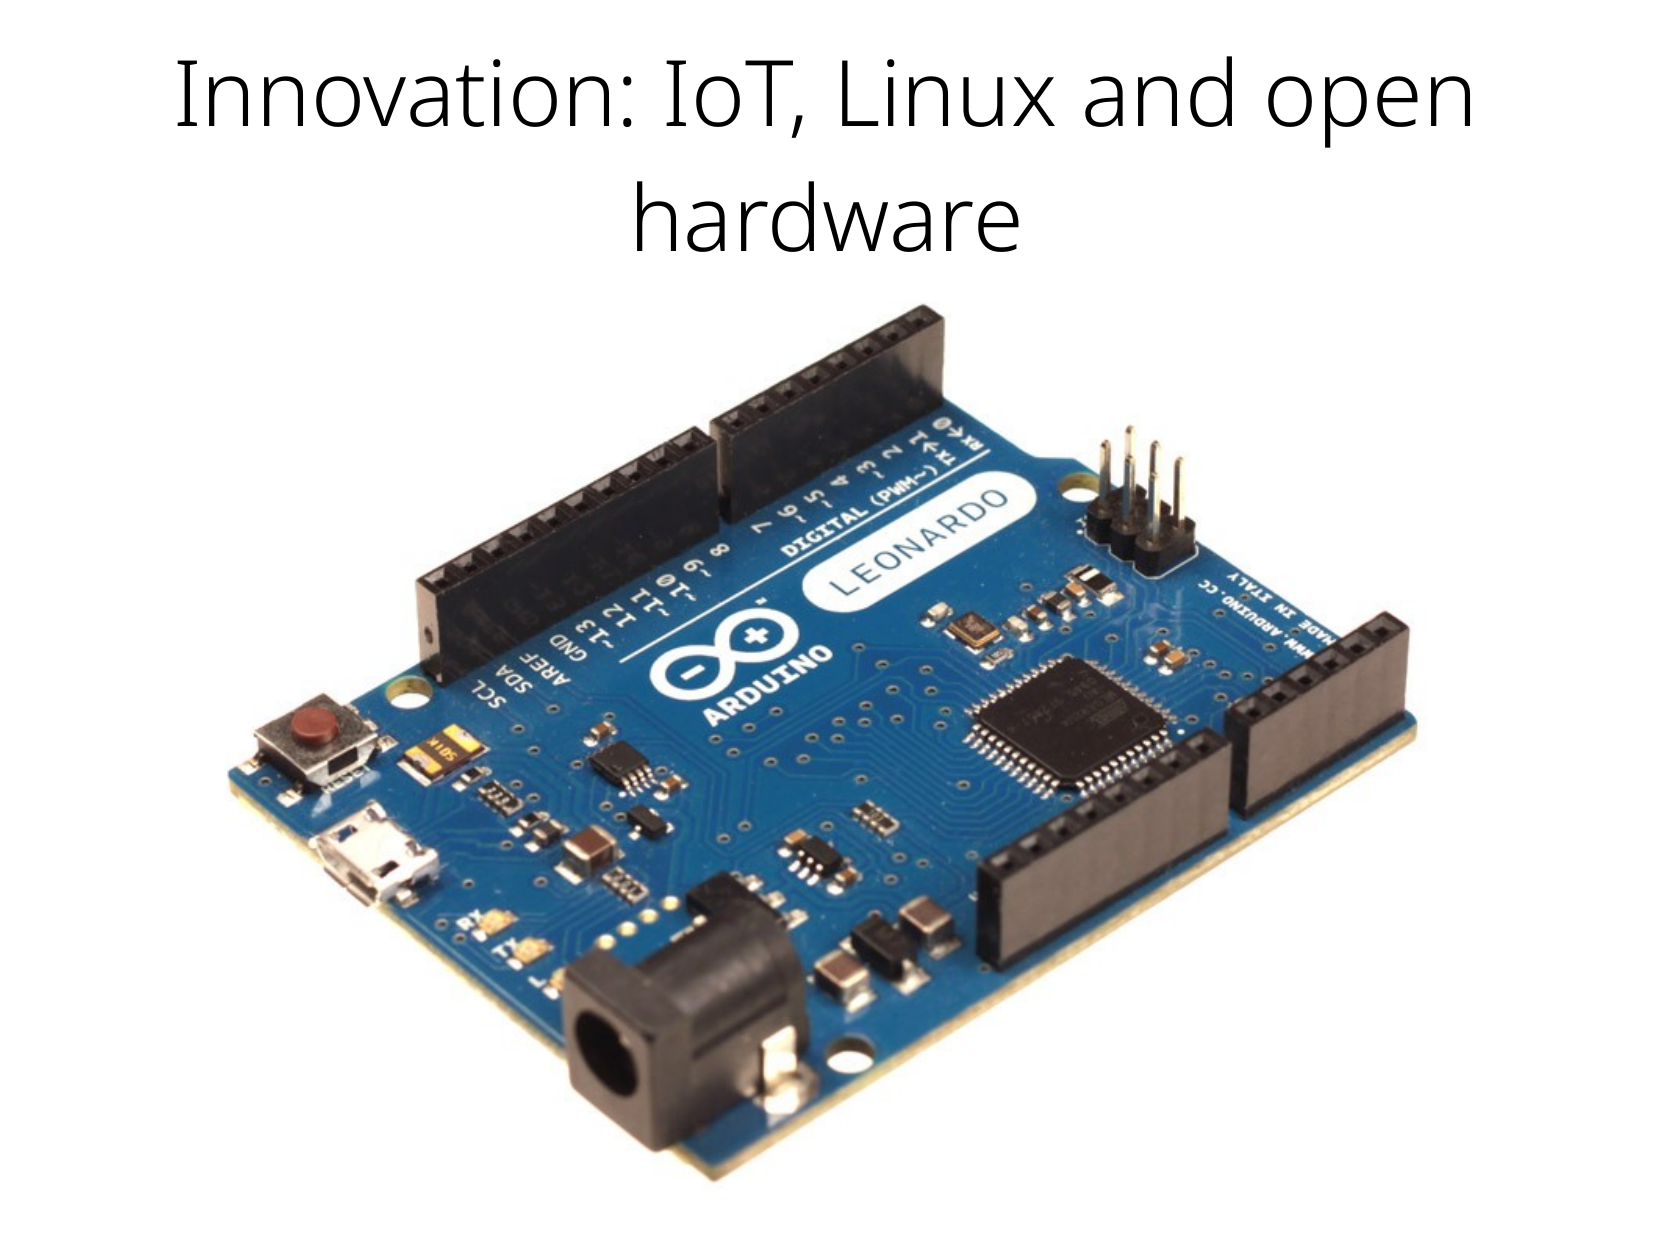

# Innovation: IoT, Linux and open hardware